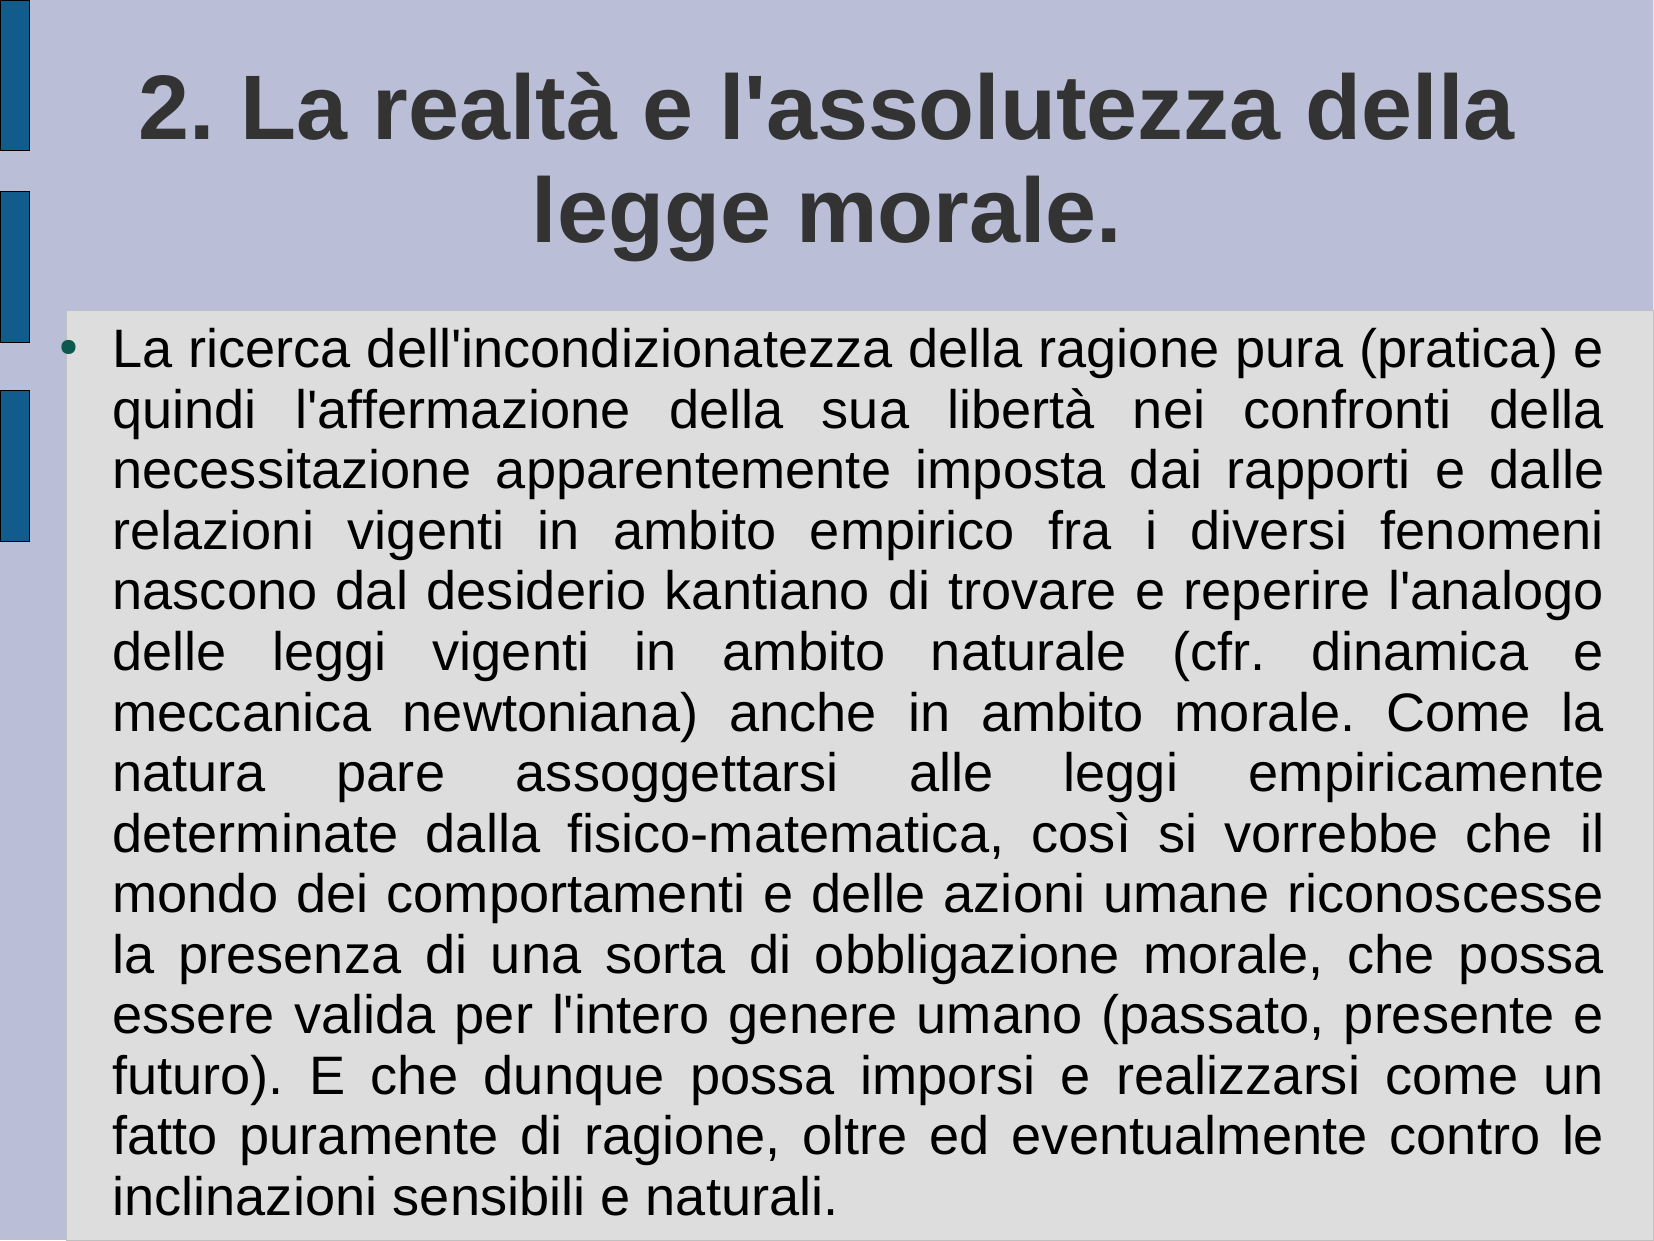

# 2. La realtà e l'assolutezza della legge morale.
La ricerca dell'incondizionatezza della ragione pura (pratica) e quindi l'affermazione della sua libertà nei confronti della necessitazione apparentemente imposta dai rapporti e dalle relazioni vigenti in ambito empirico fra i diversi fenomeni nascono dal desiderio kantiano di trovare e reperire l'analogo delle leggi vigenti in ambito naturale (cfr. dinamica e meccanica newtoniana) anche in ambito morale. Come la natura pare assoggettarsi alle leggi empiricamente determinate dalla fisico-matematica, così si vorrebbe che il mondo dei comportamenti e delle azioni umane riconoscesse la presenza di una sorta di obbligazione morale, che possa essere valida per l'intero genere umano (passato, presente e futuro). E che dunque possa imporsi e realizzarsi come un fatto puramente di ragione, oltre ed eventualmente contro le inclinazioni sensibili e naturali.